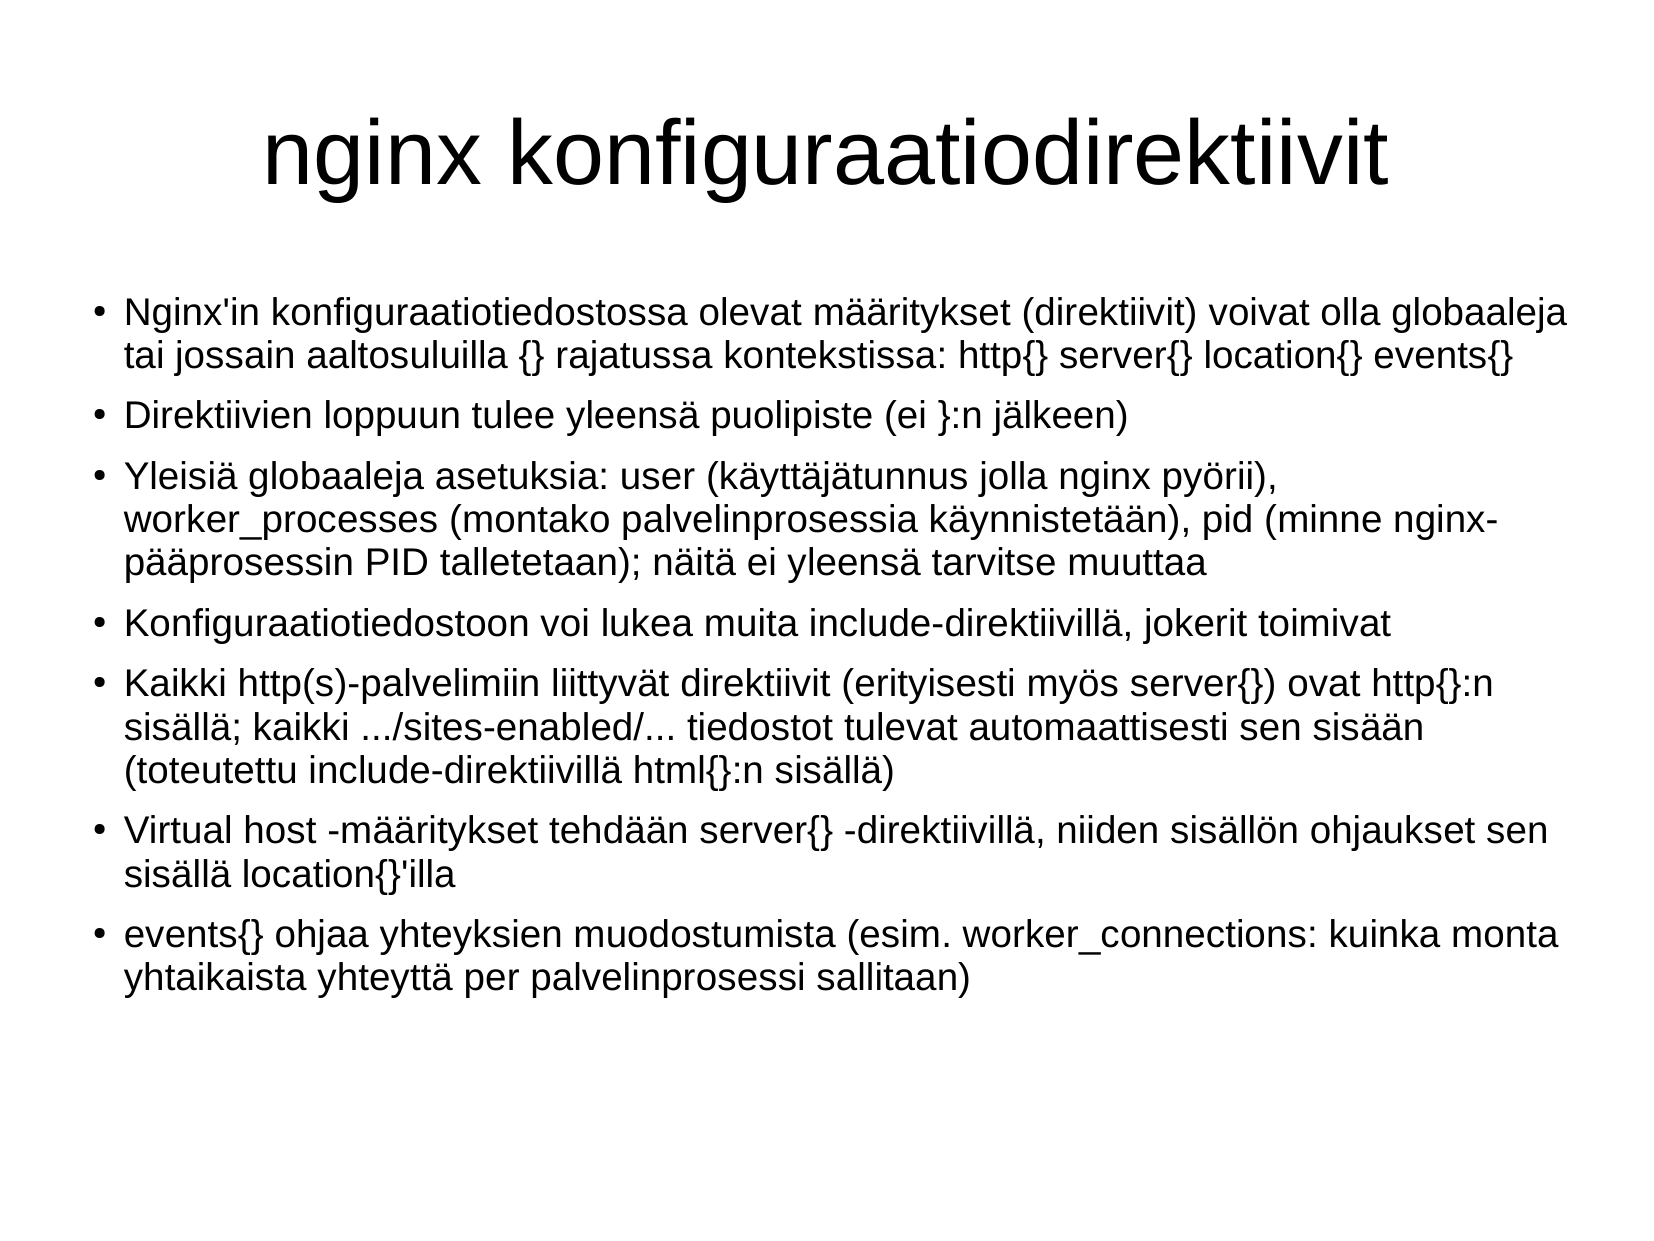

# nginx konfiguraatiodirektiivit
Nginx'in konfiguraatiotiedostossa olevat määritykset (direktiivit) voivat olla globaaleja tai jossain aaltosuluilla {} rajatussa kontekstissa: http{} server{} location{} events{}
Direktiivien loppuun tulee yleensä puolipiste (ei }:n jälkeen)
Yleisiä globaaleja asetuksia: user (käyttäjätunnus jolla nginx pyörii), worker_processes (montako palvelinprosessia käynnistetään), pid (minne nginx-pääprosessin PID talletetaan); näitä ei yleensä tarvitse muuttaa
Konfiguraatiotiedostoon voi lukea muita include-direktiivillä, jokerit toimivat
Kaikki http(s)-palvelimiin liittyvät direktiivit (erityisesti myös server{}) ovat http{}:n sisällä; kaikki .../sites-enabled/... tiedostot tulevat automaattisesti sen sisään (toteutettu include-direktiivillä html{}:n sisällä)
Virtual host -määritykset tehdään server{} -direktiivillä, niiden sisällön ohjaukset sen sisällä location{}'illa
events{} ohjaa yhteyksien muodostumista (esim. worker_connections: kuinka monta yhtaikaista yhteyttä per palvelinprosessi sallitaan)